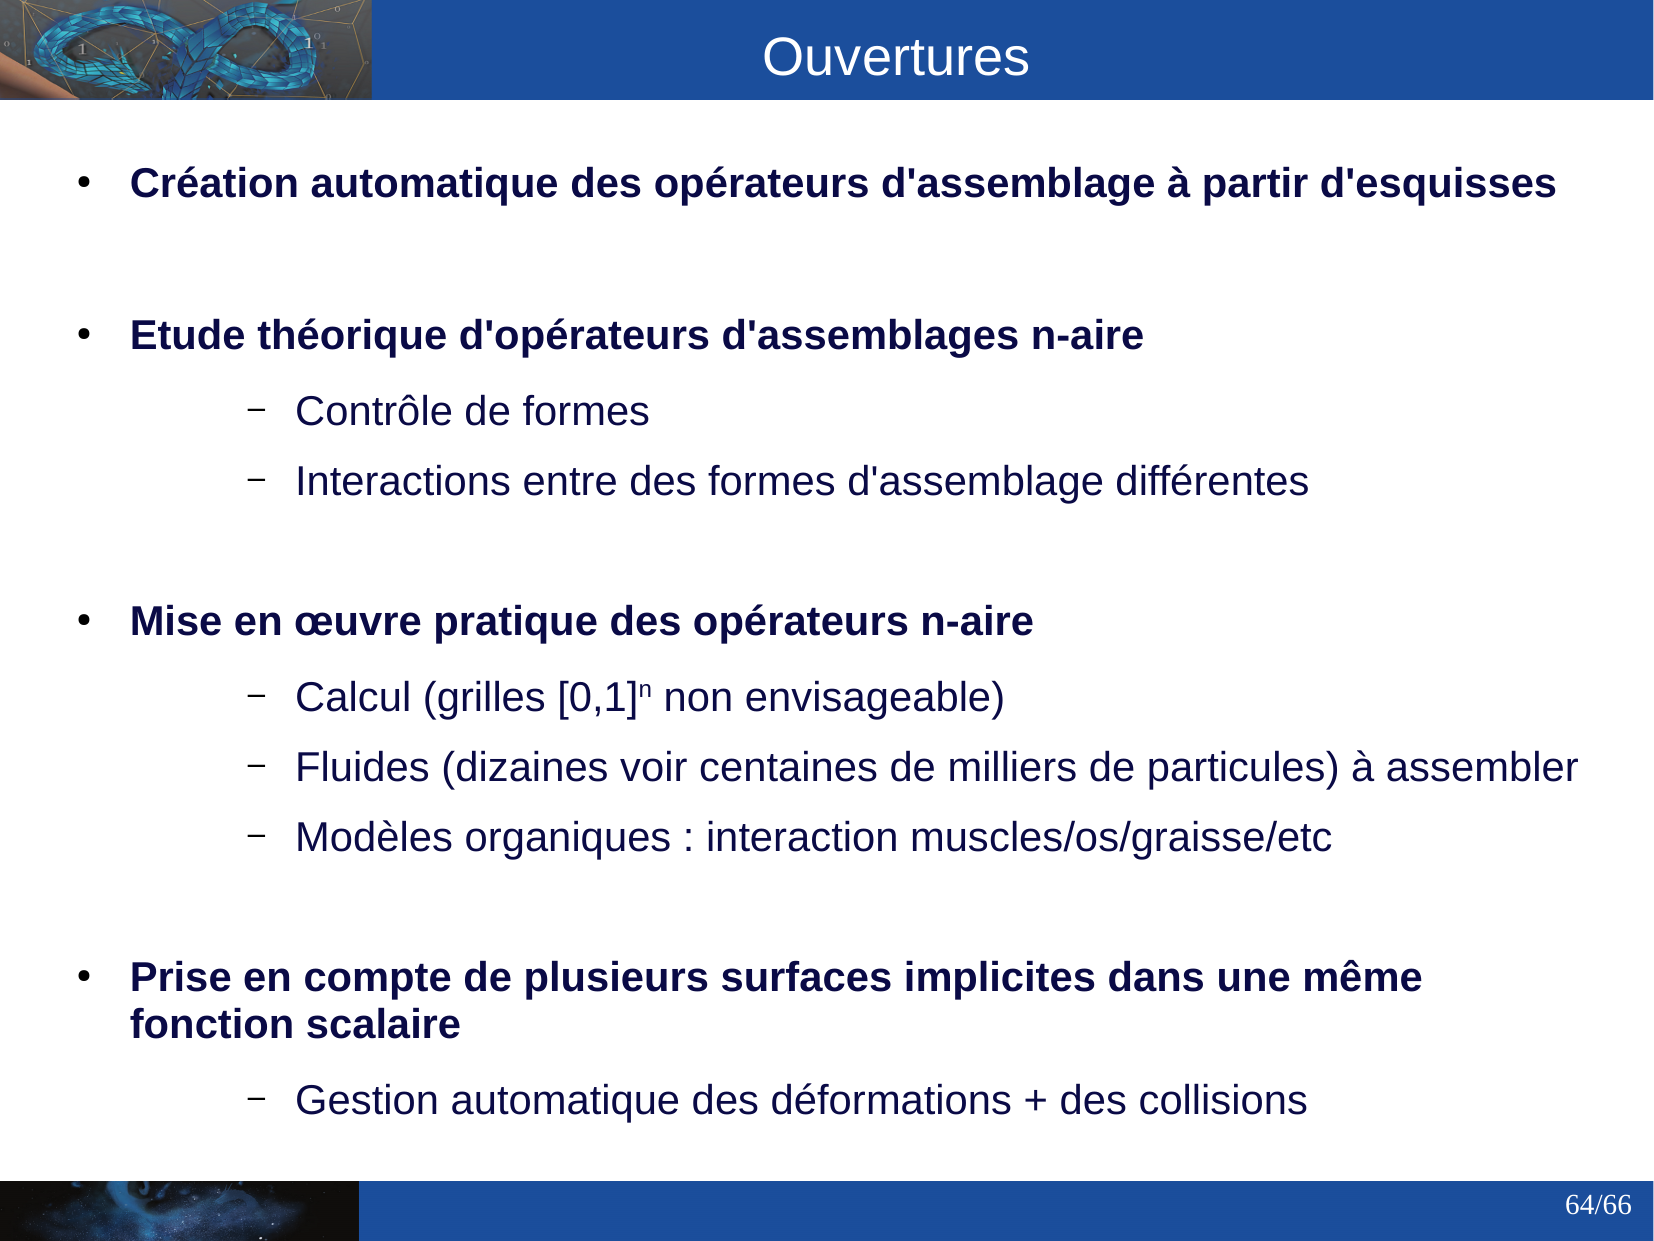

# Ouvertures
Création automatique des opérateurs d'assemblage à partir d'esquisses
Etude théorique d'opérateurs d'assemblages n-aire
Contrôle de formes
Interactions entre des formes d'assemblage différentes
Mise en œuvre pratique des opérateurs n-aire
Calcul (grilles [0,1]n non envisageable)
Fluides (dizaines voir centaines de milliers de particules) à assembler
Modèles organiques : interaction muscles/os/graisse/etc
Prise en compte de plusieurs surfaces implicites dans une même fonction scalaire
Gestion automatique des déformations + des collisions
64